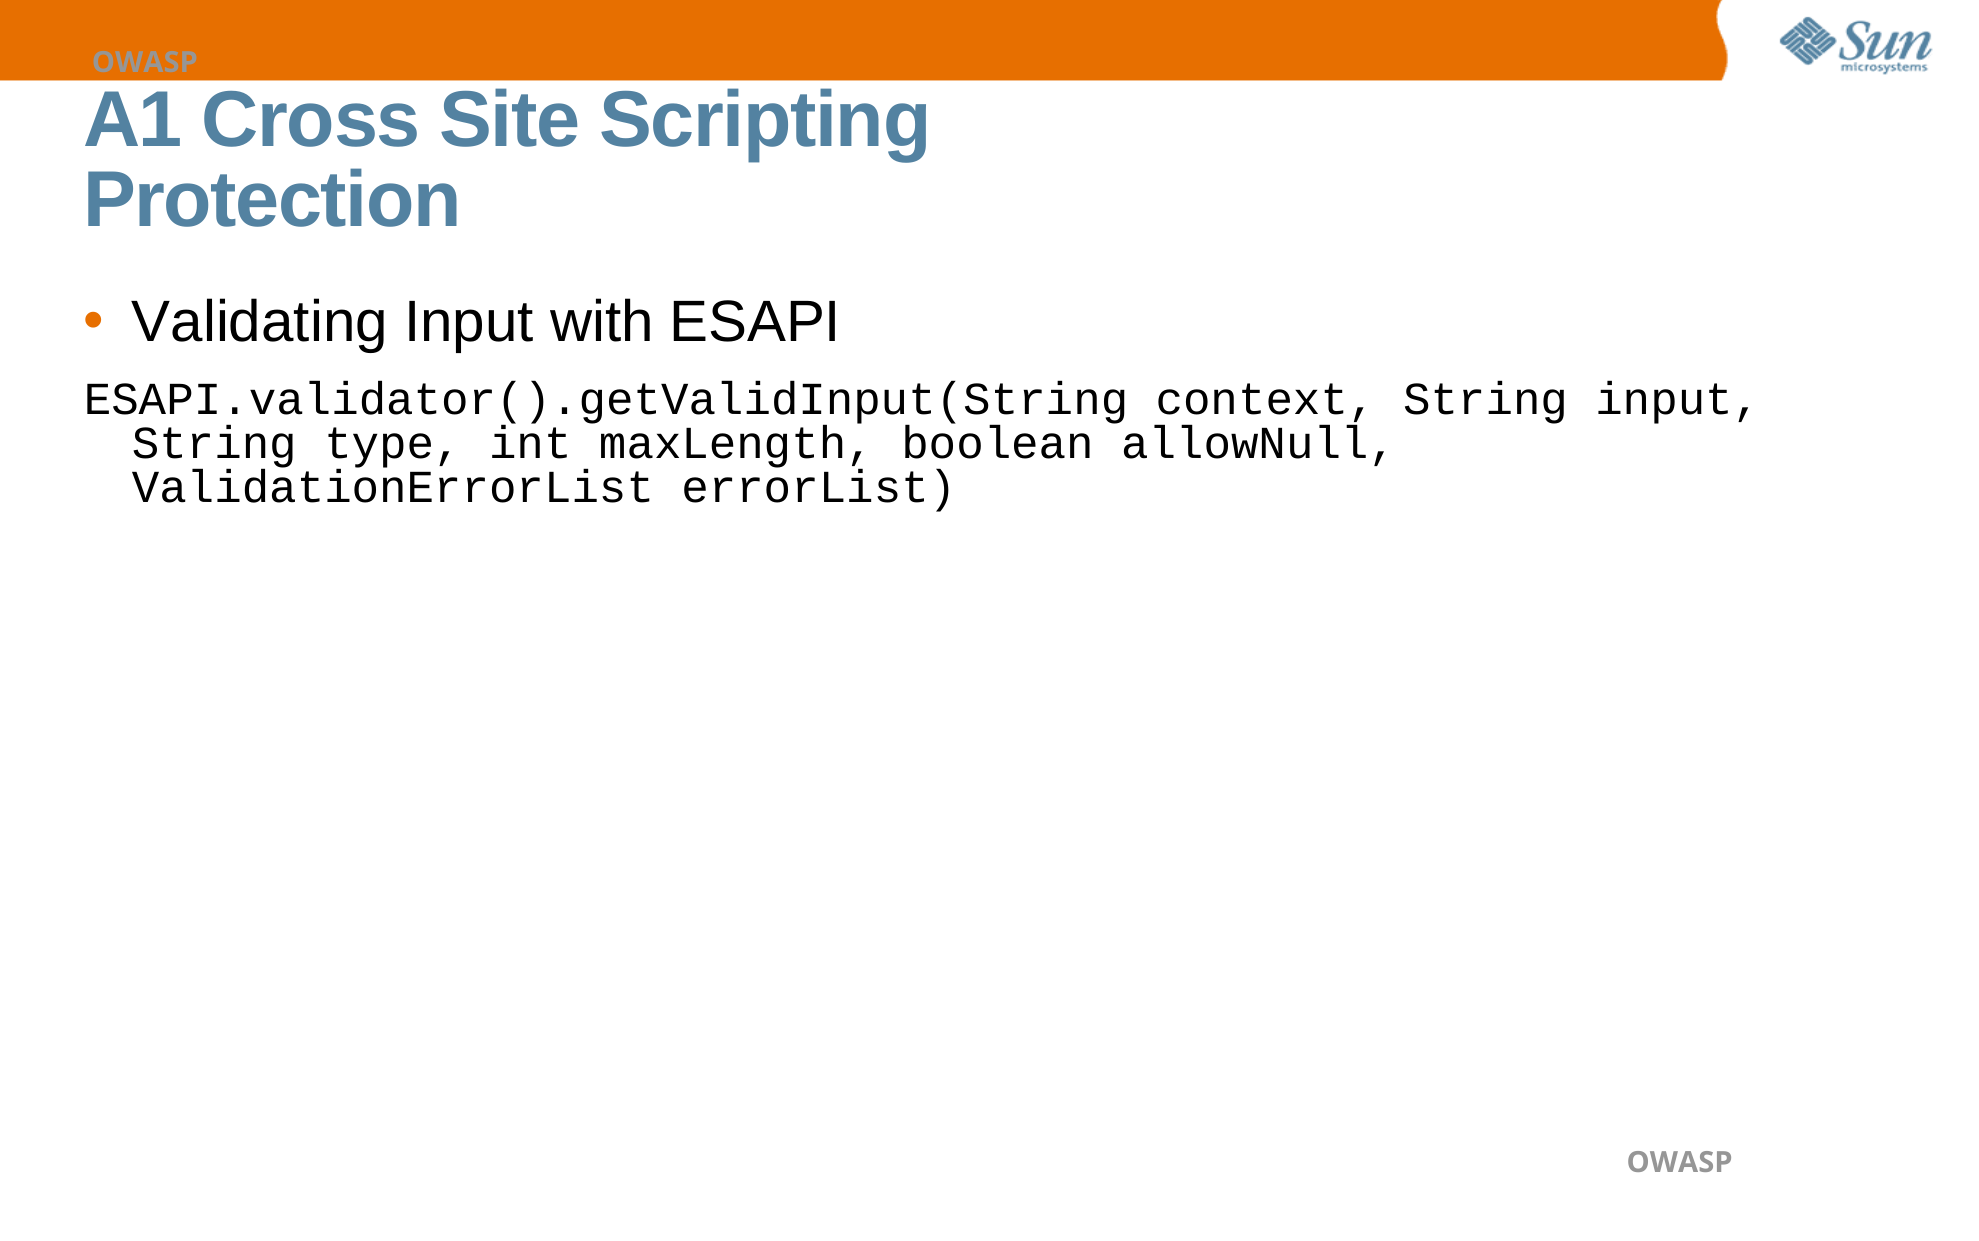

A1 Cross Site Scripting
Protection
# Validating Input with ESAPI
ESAPI.validator().getValidInput(String context, String input, String type, int maxLength, boolean allowNull, ValidationErrorList errorList)